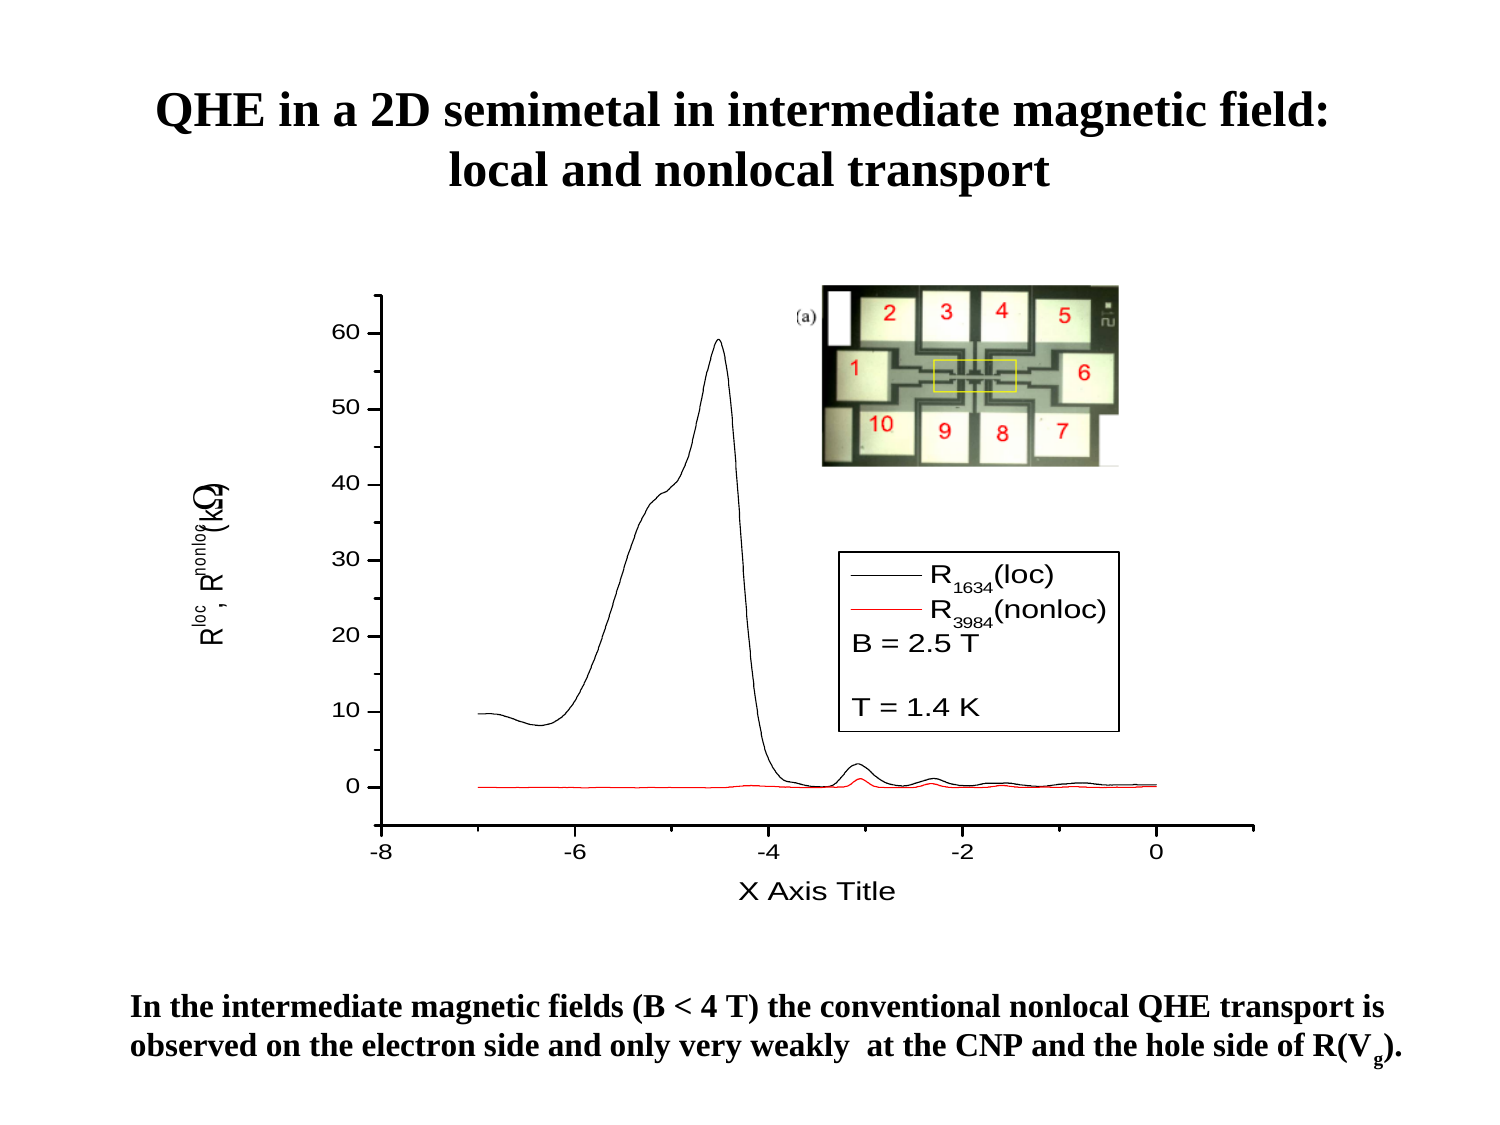

# QHE in a 2D semimetal in intermediate magnetic field: local and nonlocal transport
In the intermediate magnetic fields (B < 4 T) the conventional nonlocal QHE transport is
observed on the electron side and only very weakly at the CNP and the hole side of R(Vg).